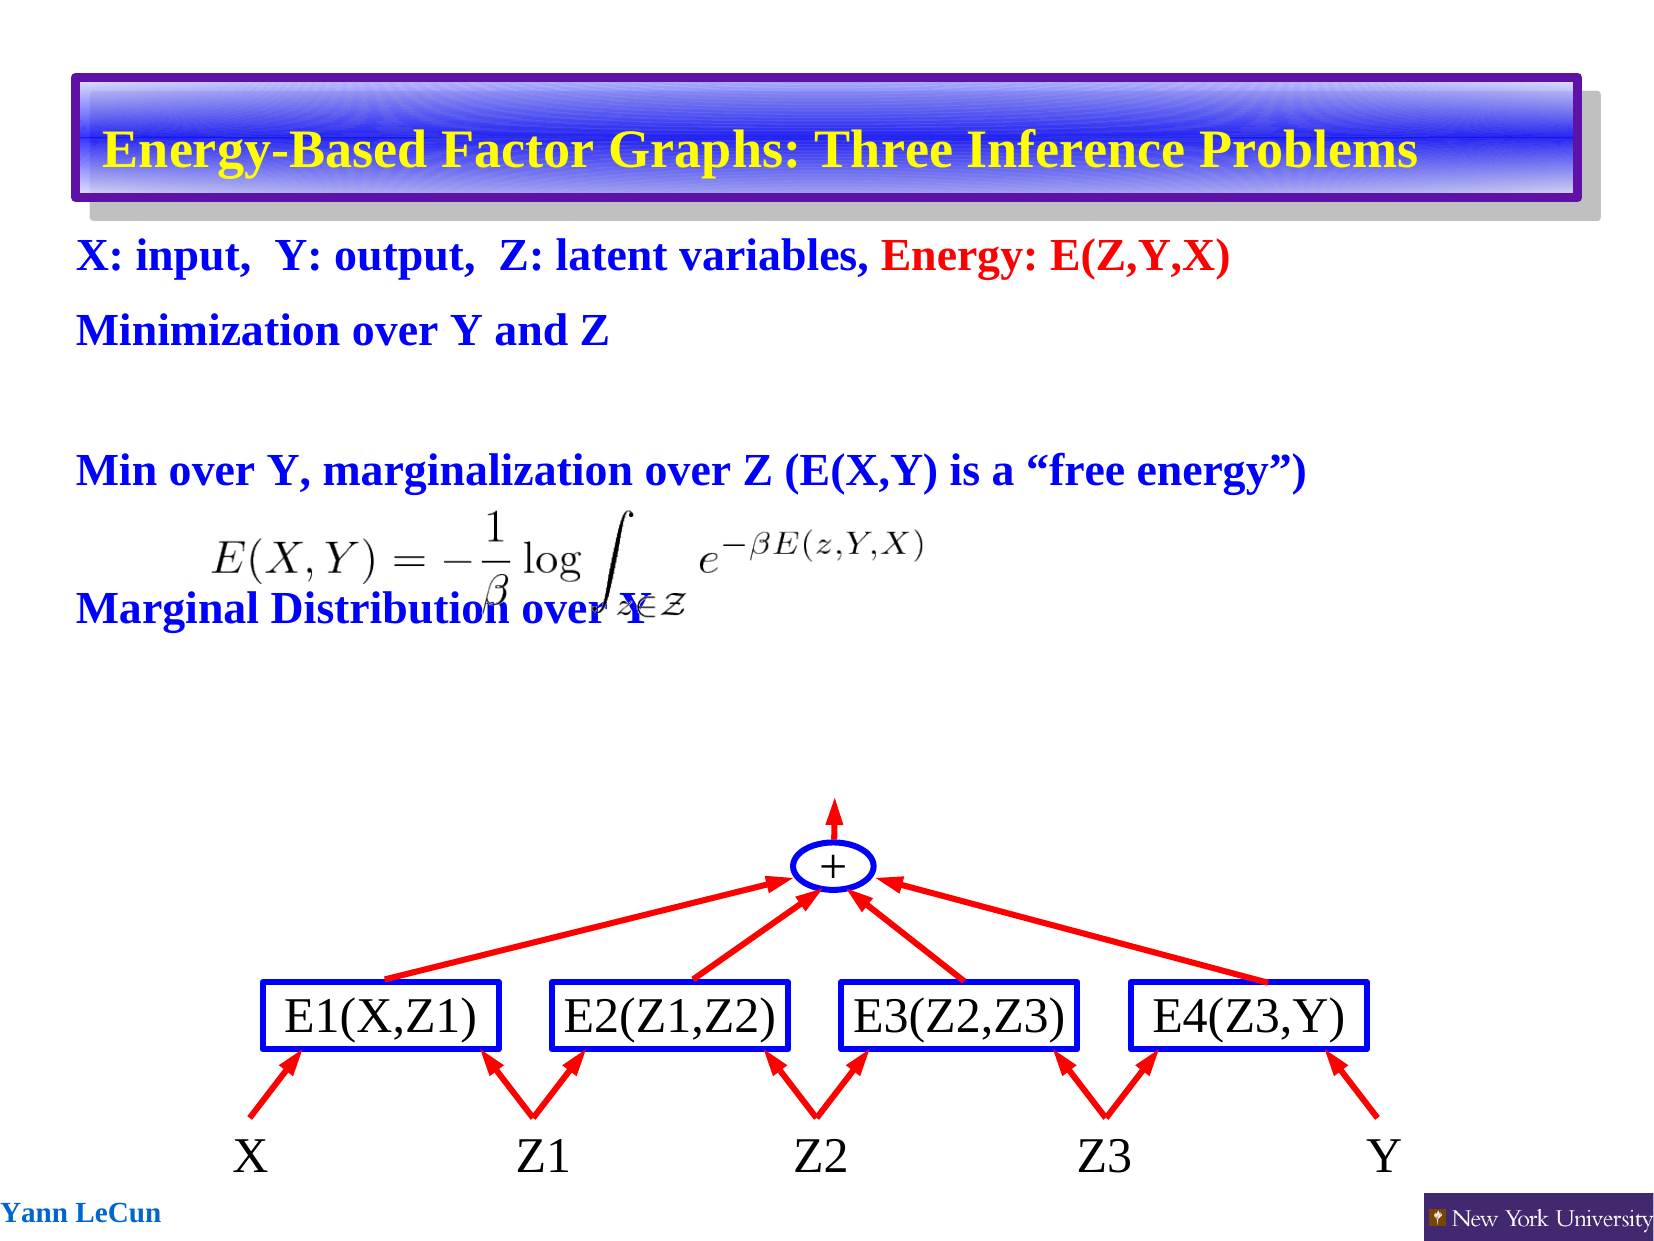

# Energy-Based Factor Graphs: Three Inference Problems
X: input, Y: output, Z: latent variables, Energy: E(Z,Y,X)
Minimization over Y and Z
Min over Y, marginalization over Z (E(X,Y) is a “free energy”)
Marginal Distribution over Y
+
E1(X,Z1)
E2(Z1,Z2)
E3(Z2,Z3)
E4(Z3,Y)
X
Z1
Z2
Z3
Y